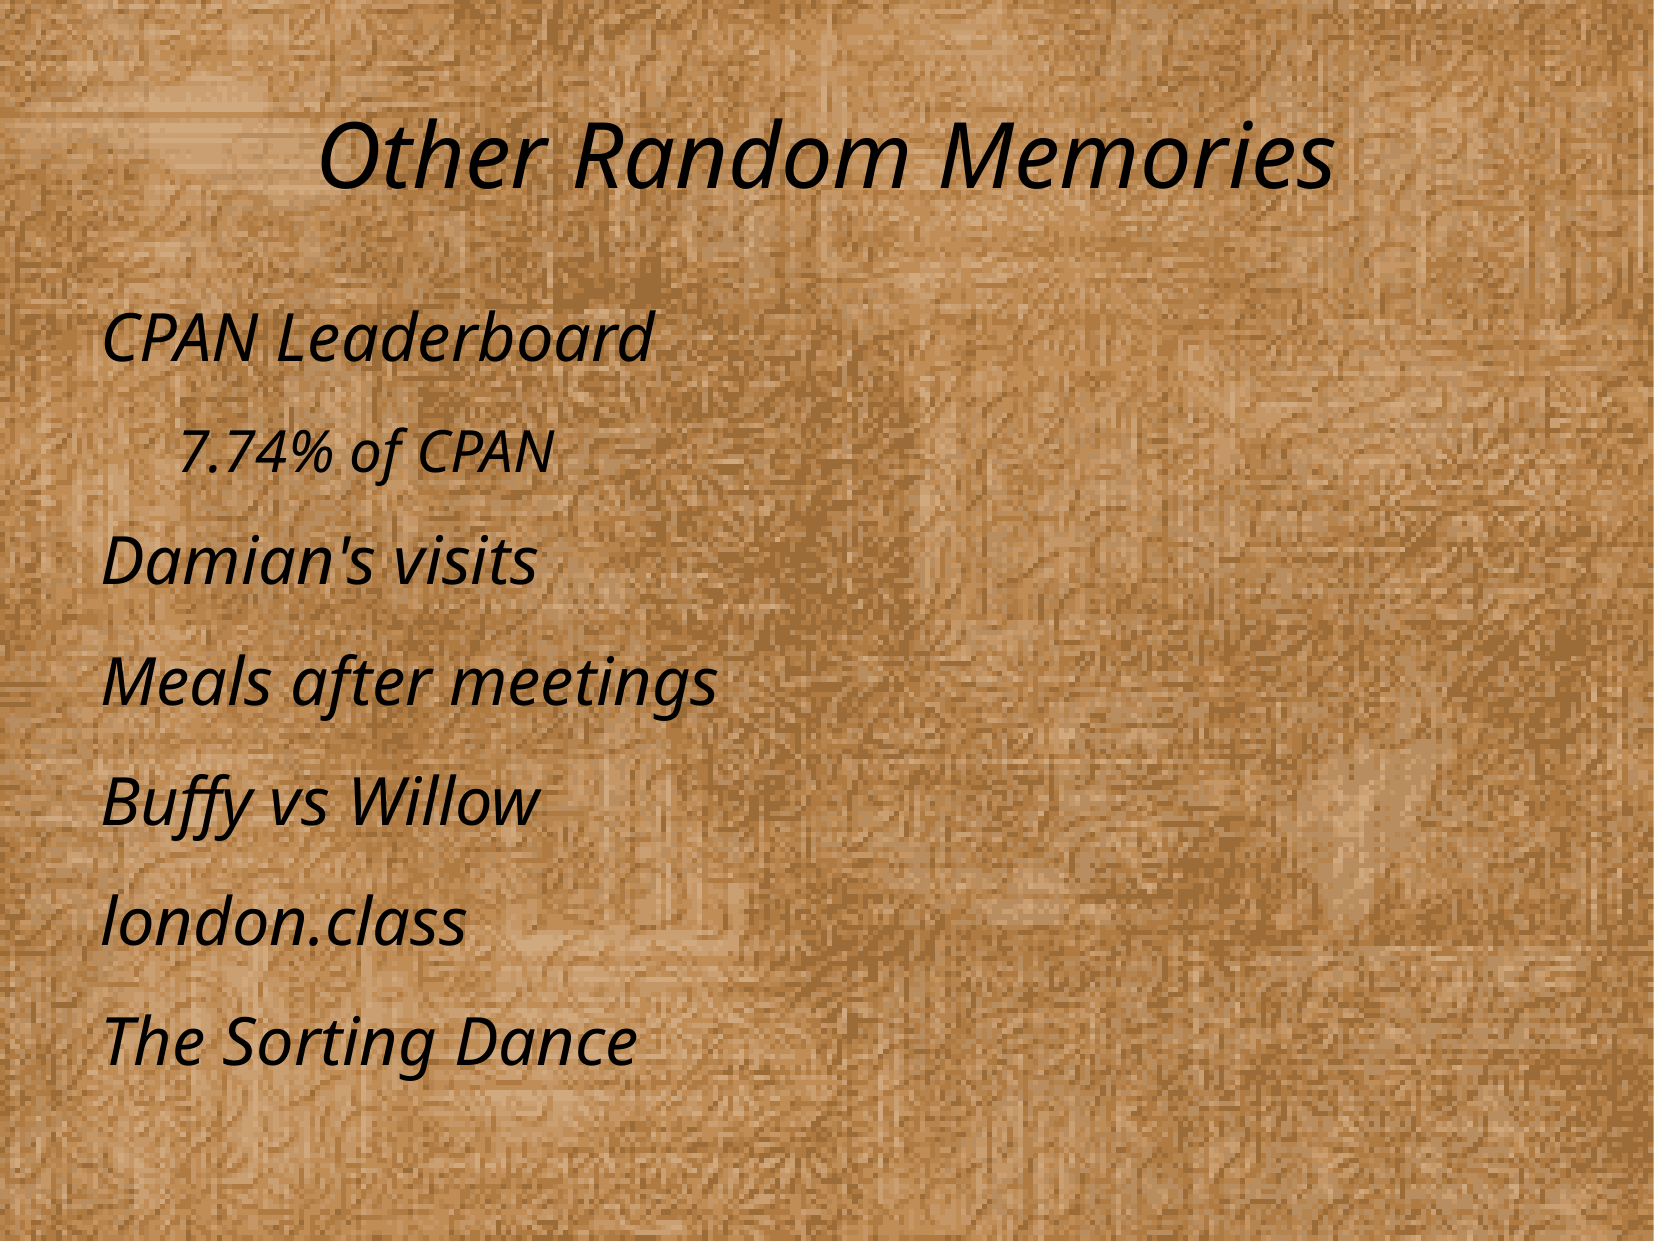

# Other Random Memories
CPAN Leaderboard
7.74% of CPAN
Damian's visits
Meals after meetings
Buffy vs Willow
london.class
The Sorting Dance